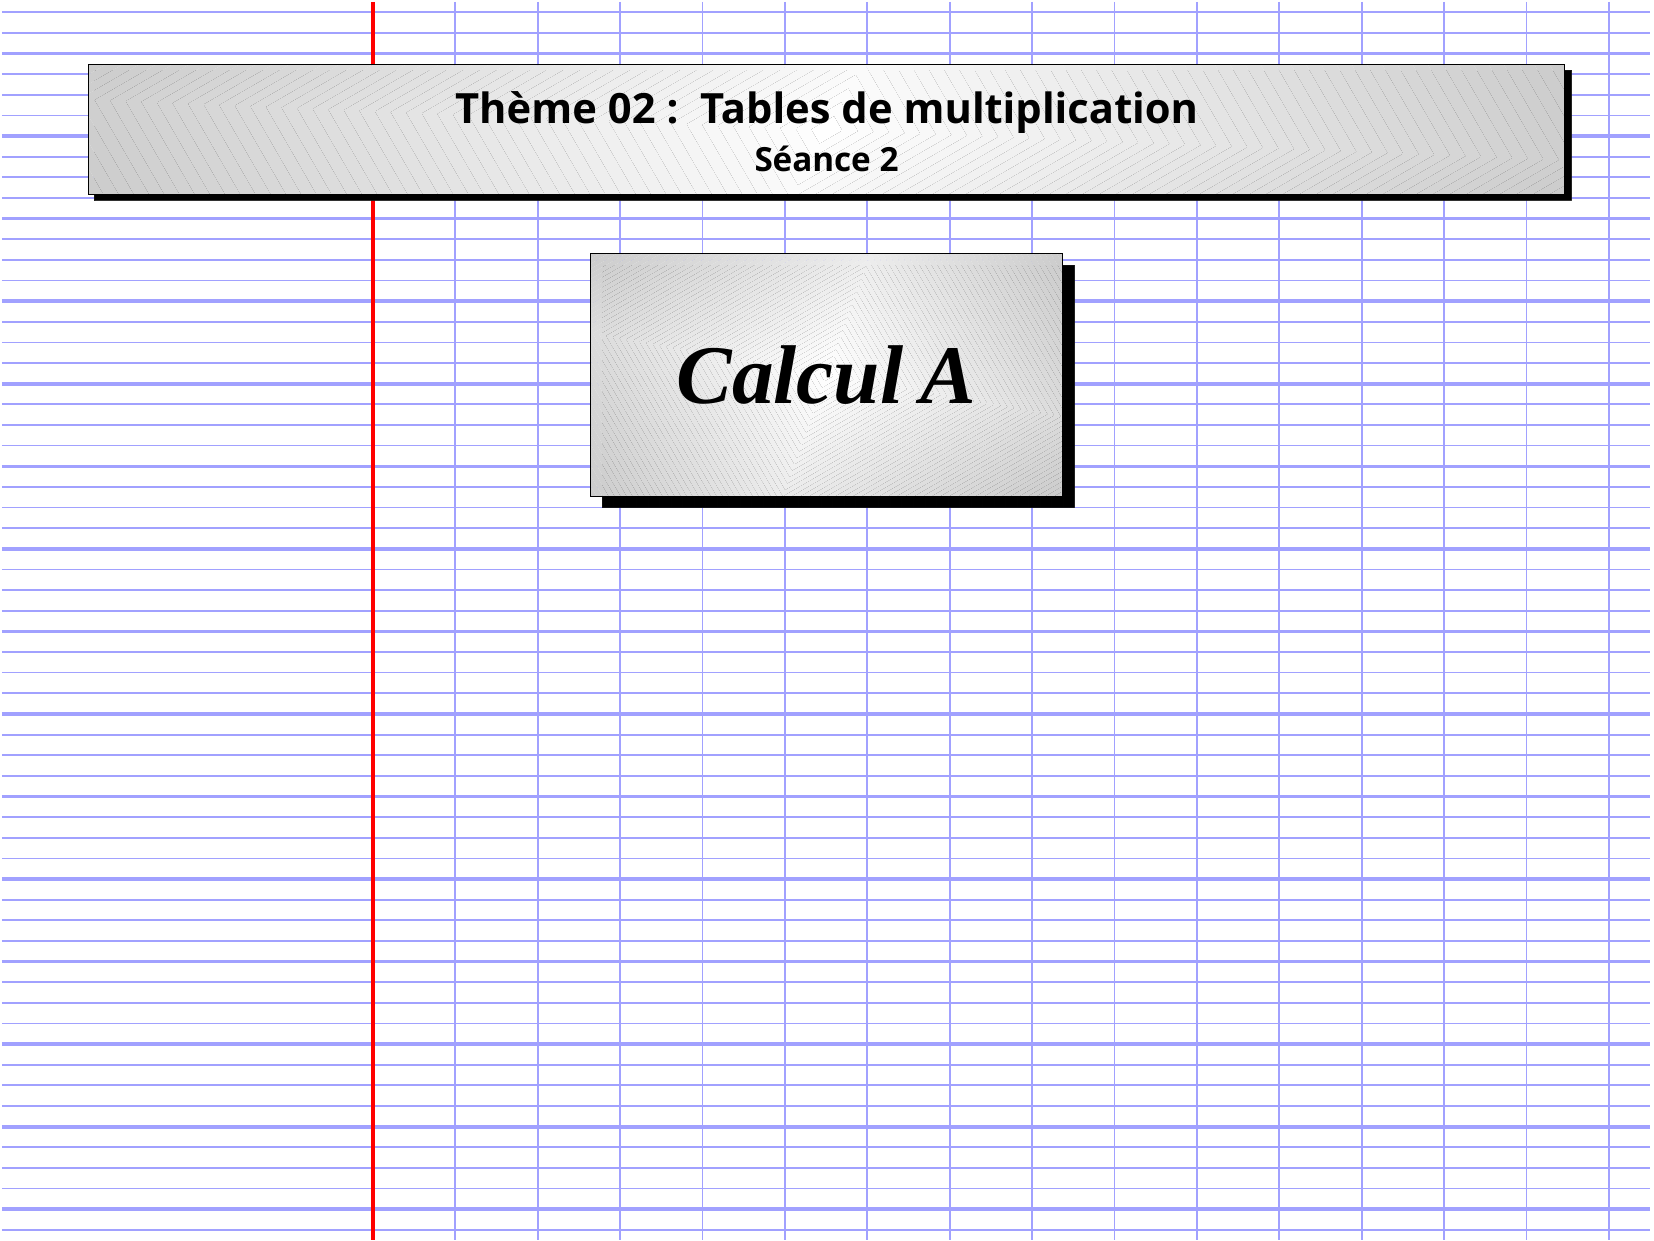

Thème 02 : Tables de multiplication
Séance 2
Calcul A